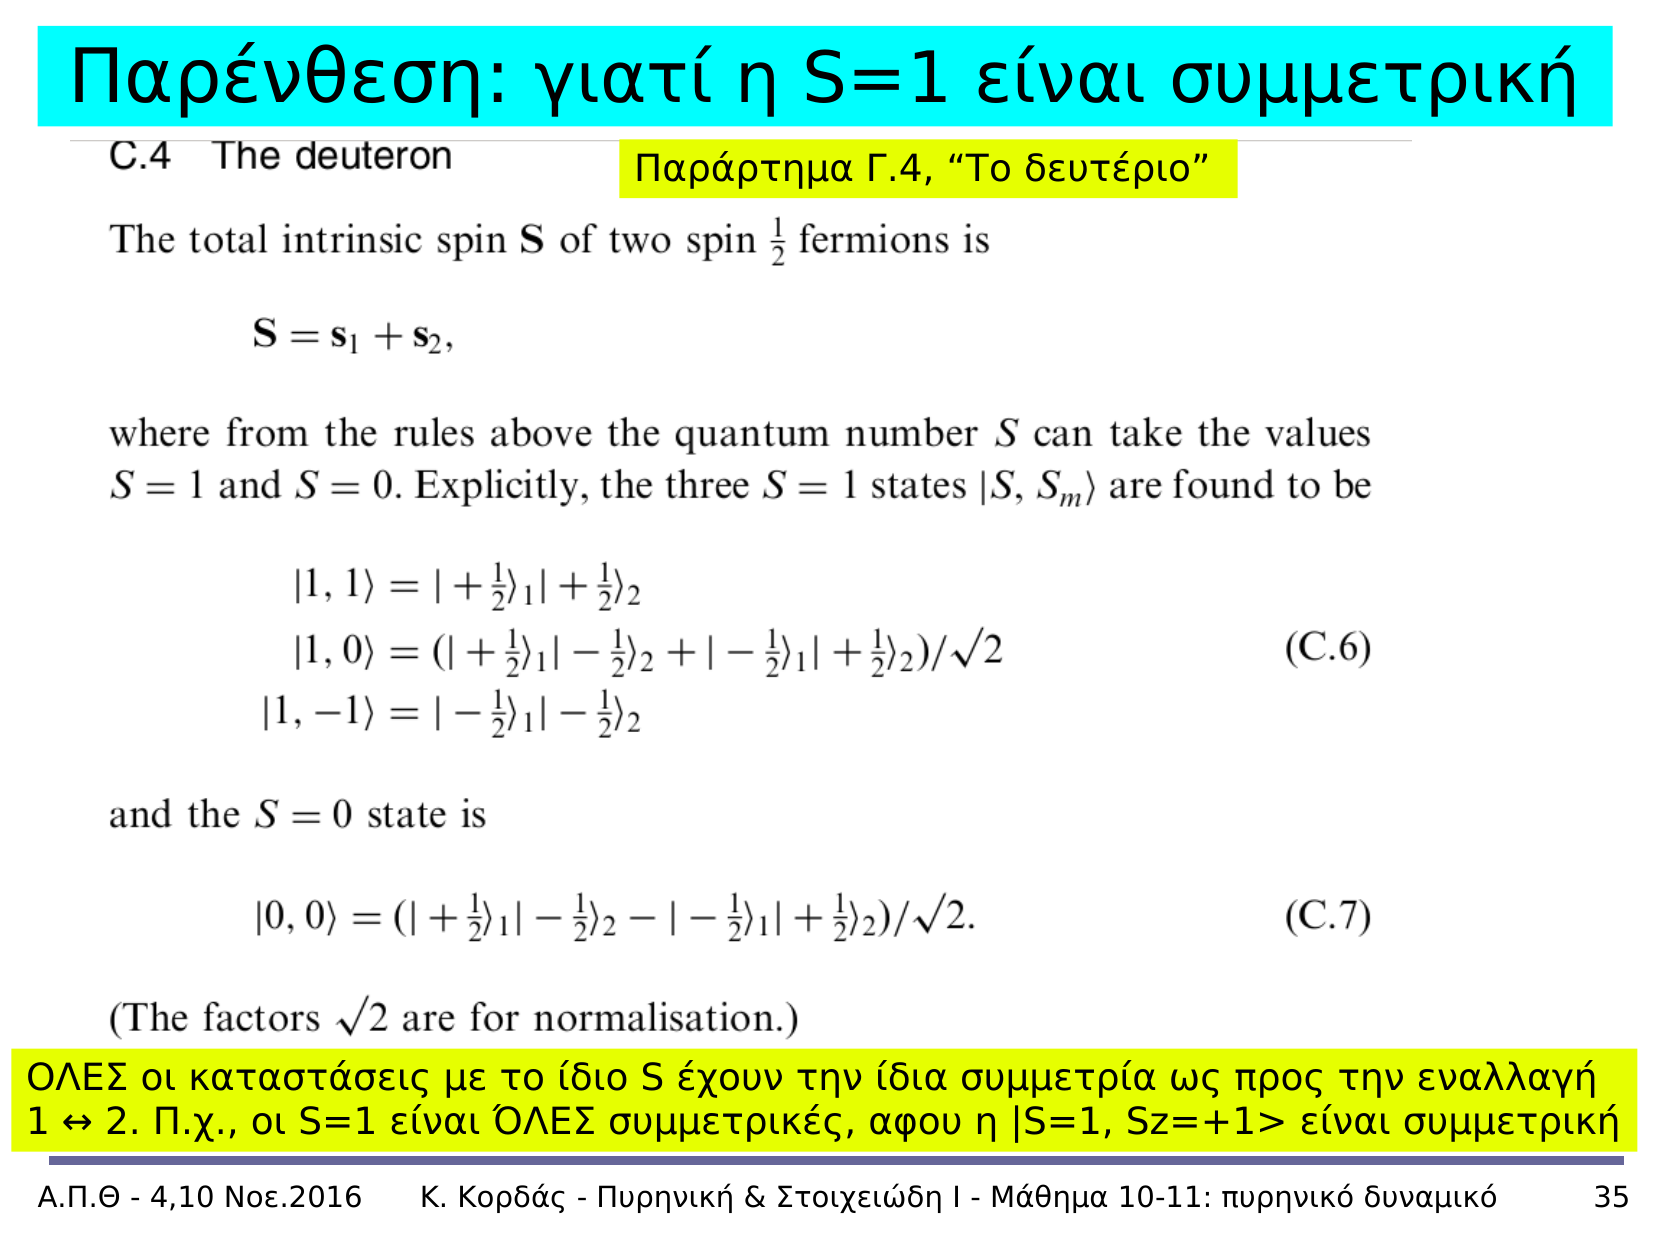

# Παρένθεση: γιατί η S=1 είναι συμμετρική
Παράρτημα Γ.4, “Το δευτέριο”
ΟΛΕΣ οι καταστάσεις με το ίδιο S έχουν την ίδια συμμετρία ως προς την εναλλαγή
1 ↔ 2. Π.χ., οι S=1 είναι ΌΛΕΣ συμμετρικές, αφου η |S=1, Sz=+1> είναι συμμετρική
Α.Π.Θ - 4,10 Νοε.2016
Κ. Κορδάς - Πυρηνική & Στοιχειώδη Ι - Μάθημα 10-11: πυρηνικό δυναμικό
35